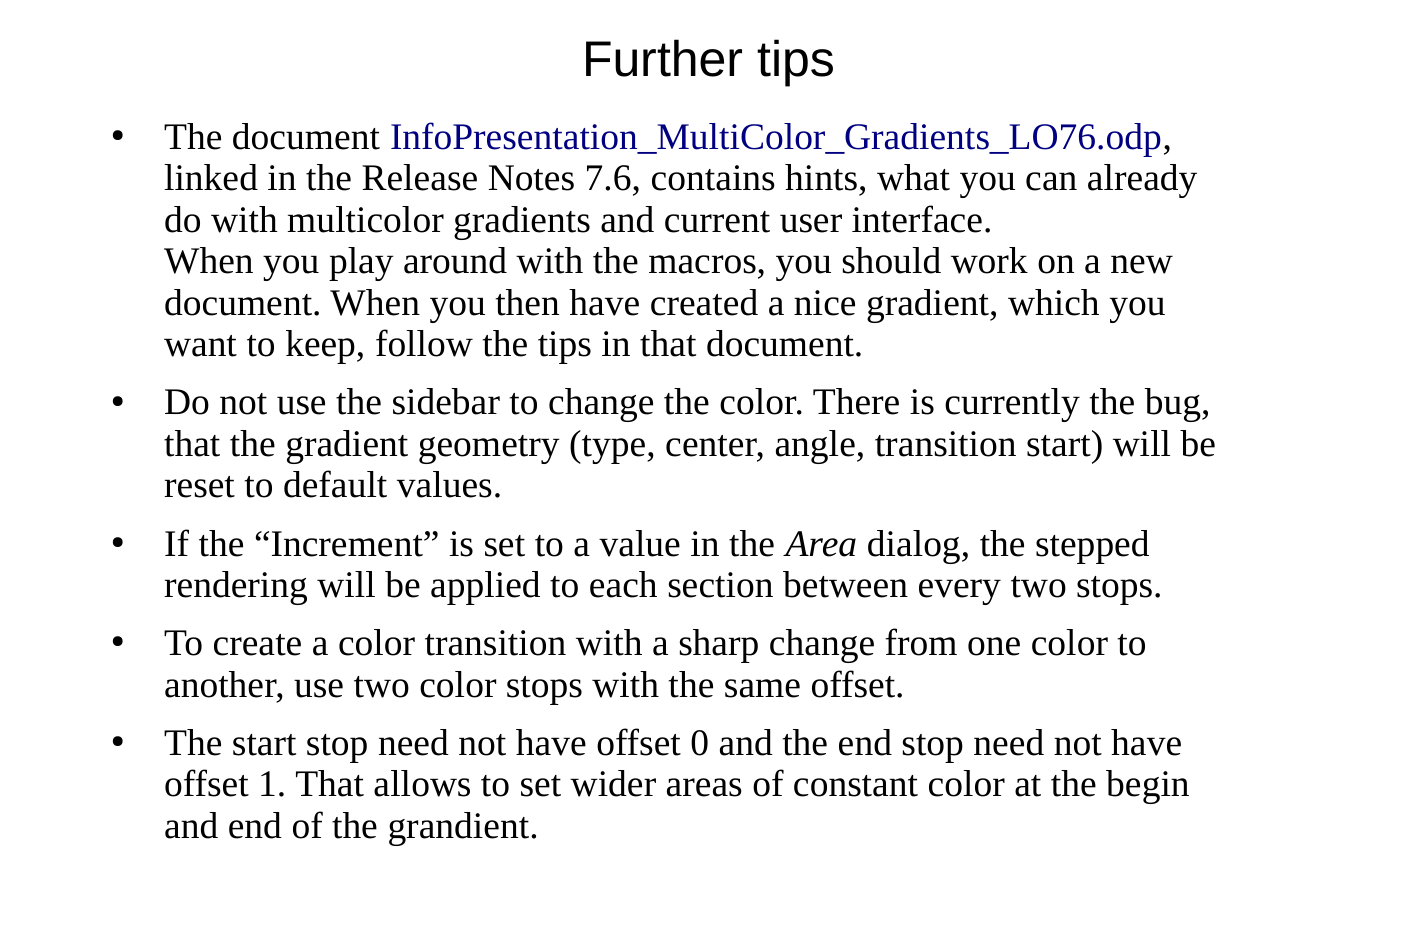

# Further tips
The document InfoPresentation_MultiColor_Gradients_LO76.odp, linked in the Release Notes 7.6, contains hints, what you can already do with multicolor gradients and current user interface.
When you play around with the macros, you should work on a new document. When you then have created a nice gradient, which you want to keep, follow the tips in that document.
Do not use the sidebar to change the color. There is currently the bug, that the gradient geometry (type, center, angle, transition start) will be reset to default values.
If the “Increment” is set to a value in the Area dialog, the stepped rendering will be applied to each section between every two stops.
To create a color transition with a sharp change from one color to another, use two color stops with the same offset.
The start stop need not have offset 0 and the end stop need not have offset 1. That allows to set wider areas of constant color at the begin and end of the grandient.